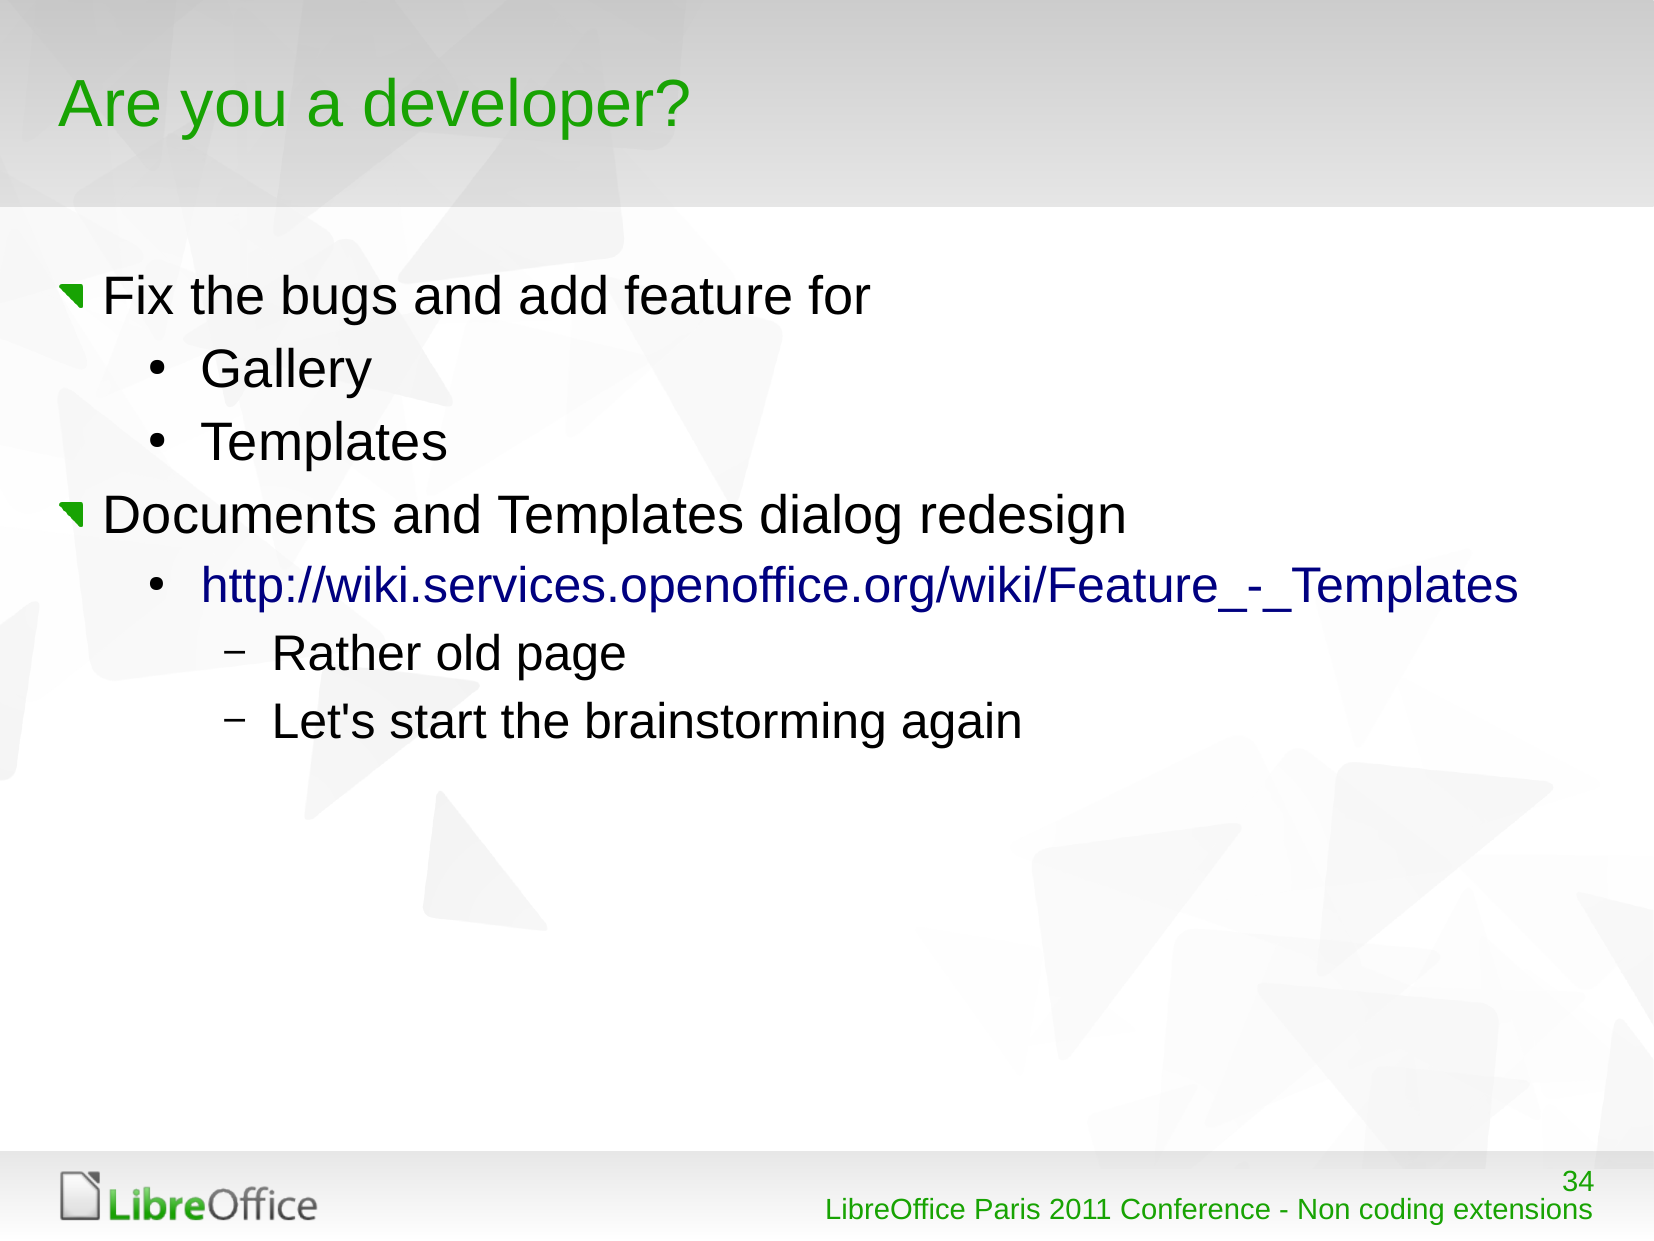

# Are you a developer?
Fix the bugs and add feature for
Gallery
Templates
Documents and Templates dialog redesign
http://wiki.services.openoffice.org/wiki/Feature_-_Templates
Rather old page
Let's start the brainstorming again
34
LibreOffice Paris 2011 Conference - Non coding extensions